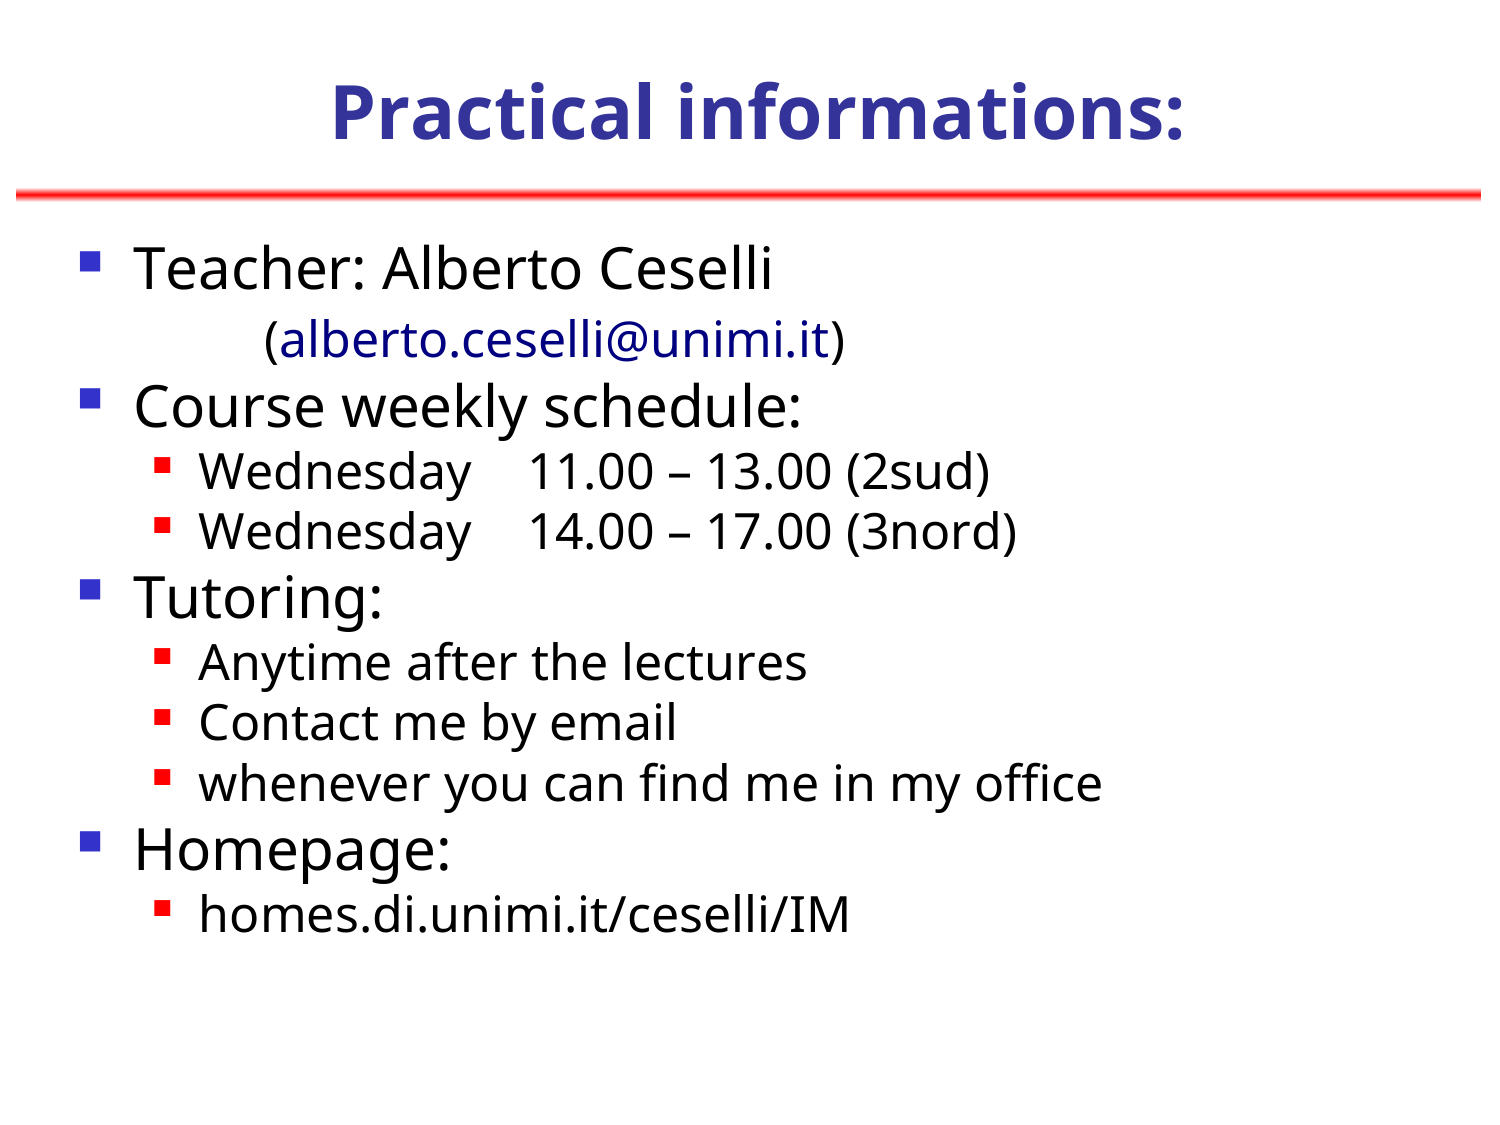

# Practical informations:
Teacher: Alberto Ceselli
(alberto.ceselli@unimi.it)
Course weekly schedule:
Wednesday	11.00 – 13.00 (2sud)
Wednesday	14.00 – 17.00 (3nord)
Tutoring:
Anytime after the lectures
Contact me by email
whenever you can find me in my office
Homepage:
homes.di.unimi.it/ceselli/IM